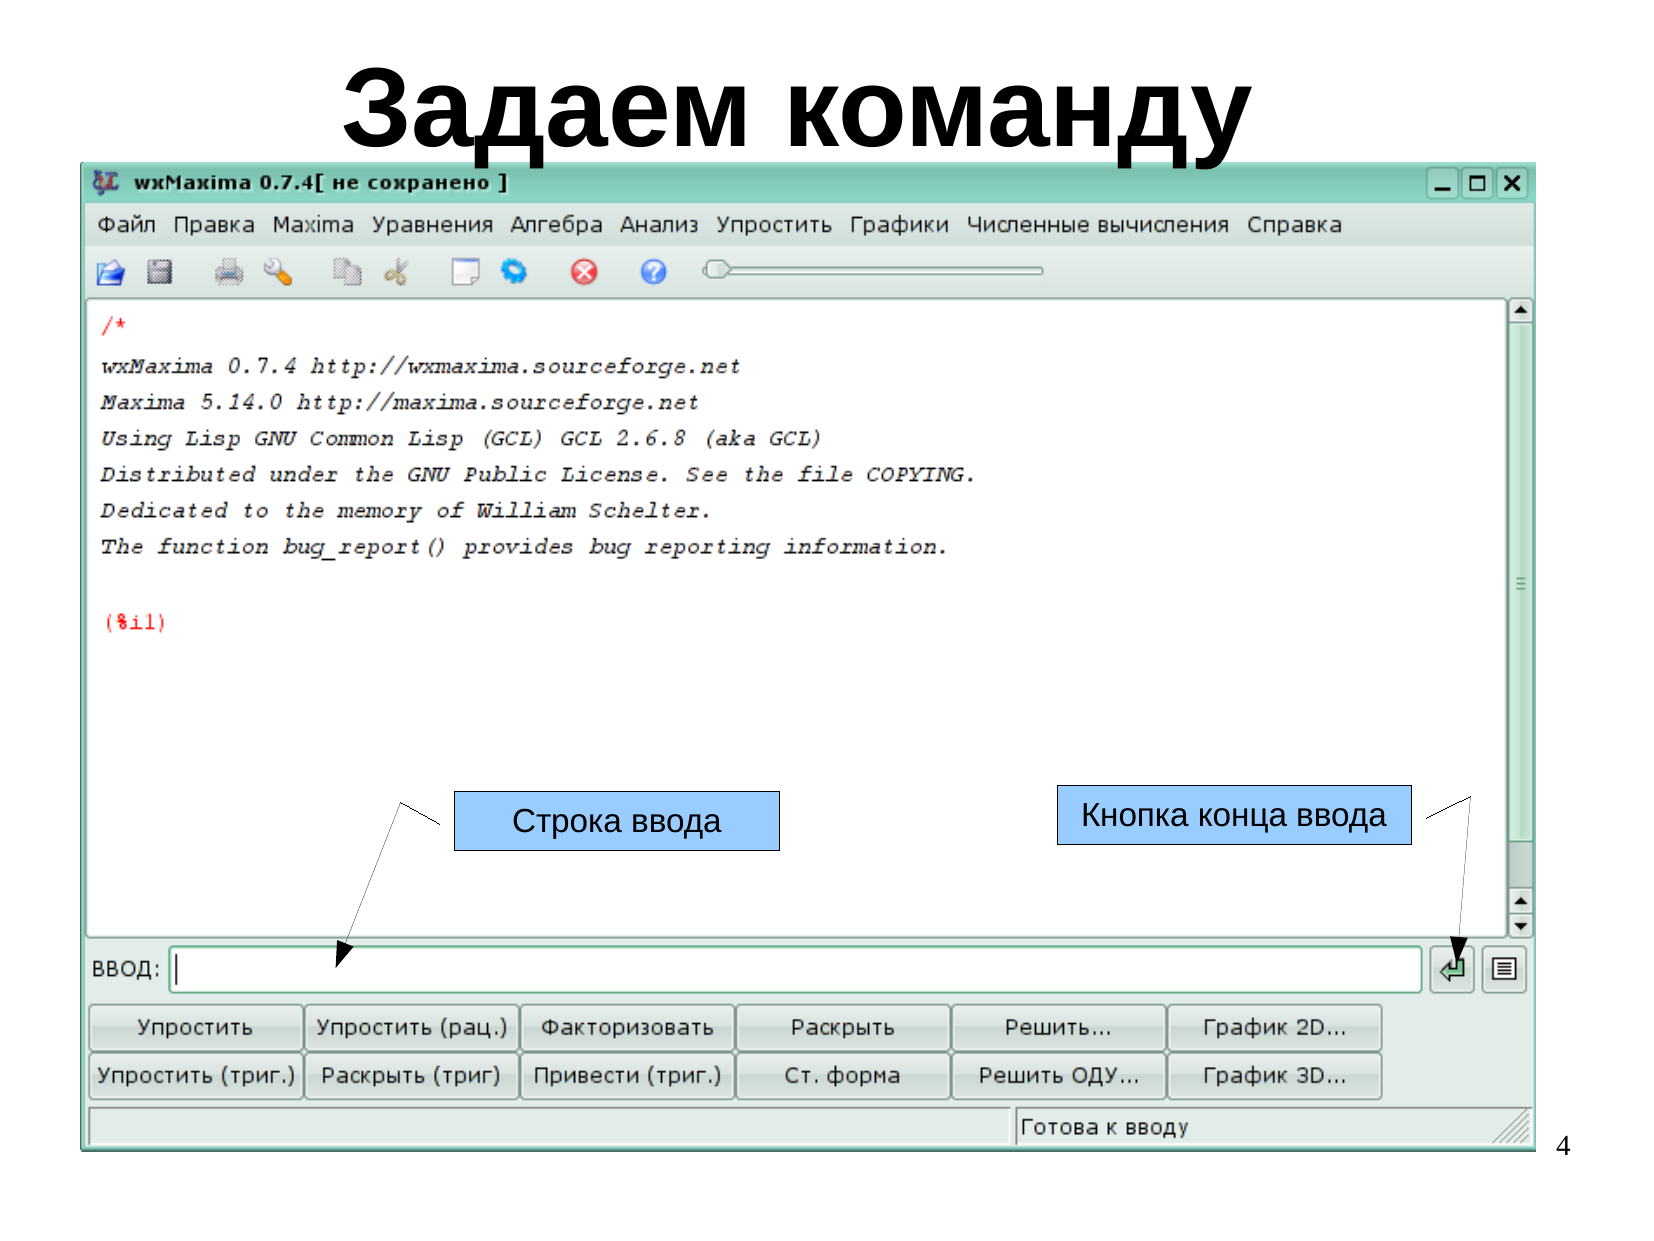

Задаем команду
Кнопка конца ввода
Строка ввода
4